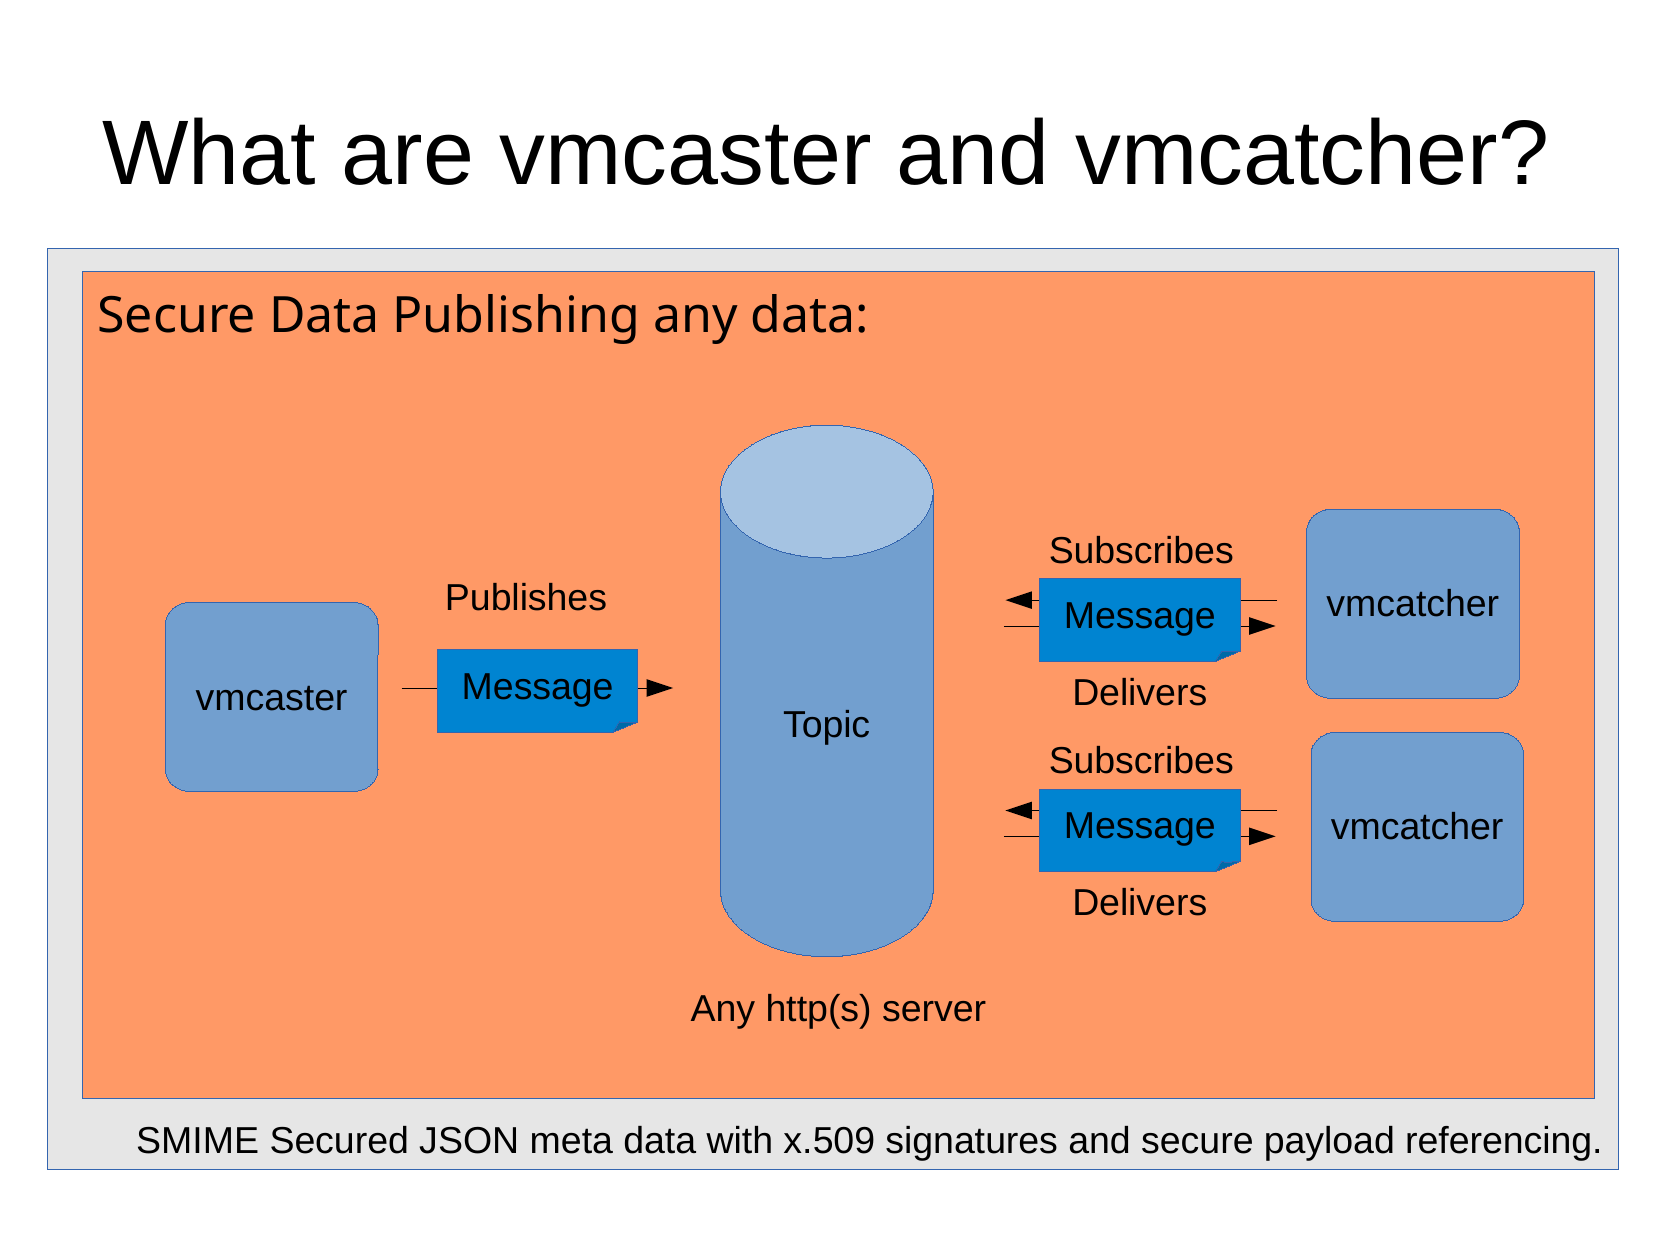

# What are vmcaster and vmcatcher?
SMIME Secured JSON meta data with x.509 signatures and secure payload referencing.
Secure Data Publishing any data:
Topic
vmcatcher
Subscribes
Publishes
Message
vmcaster
Message
Delivers
Subscribes
vmcatcher
Message
Delivers
Any http(s) server